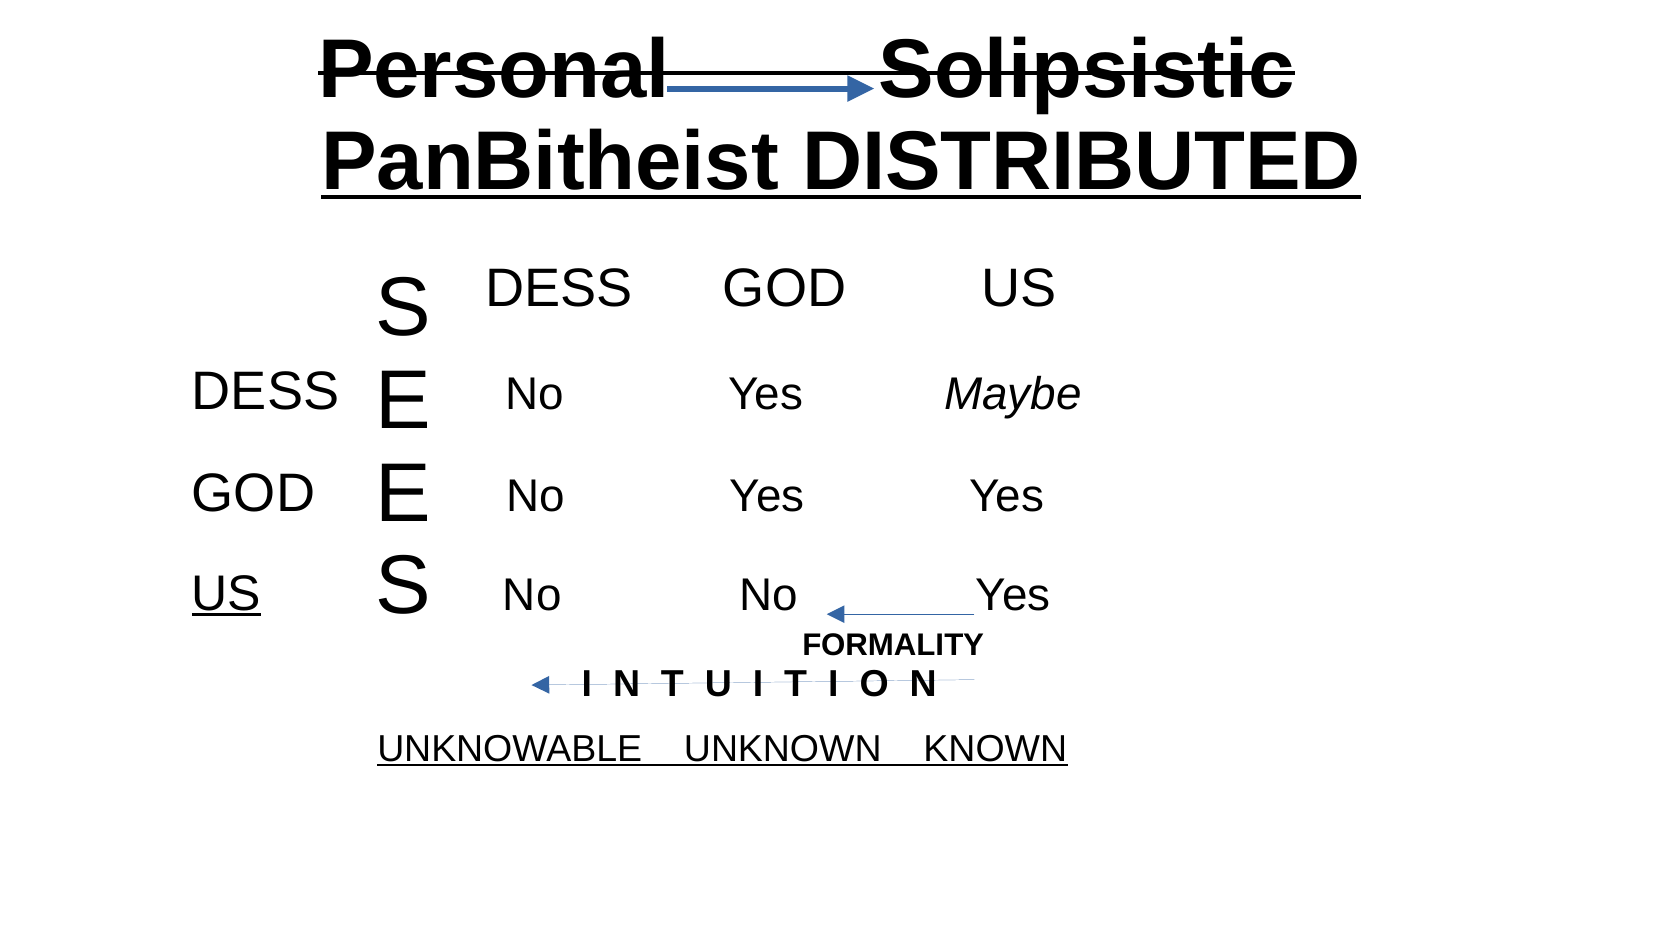

# Personal Solipsistic PanBitheist DISTRIBUTED
 DESS GOD US
DESS No Yes Maybe
GOD No Yes Yes
US No No Yes
S
E
E
S
 FORMALITY
 I N T U I T I O N
UNKNOWABLE UNKNOWN KNOWN